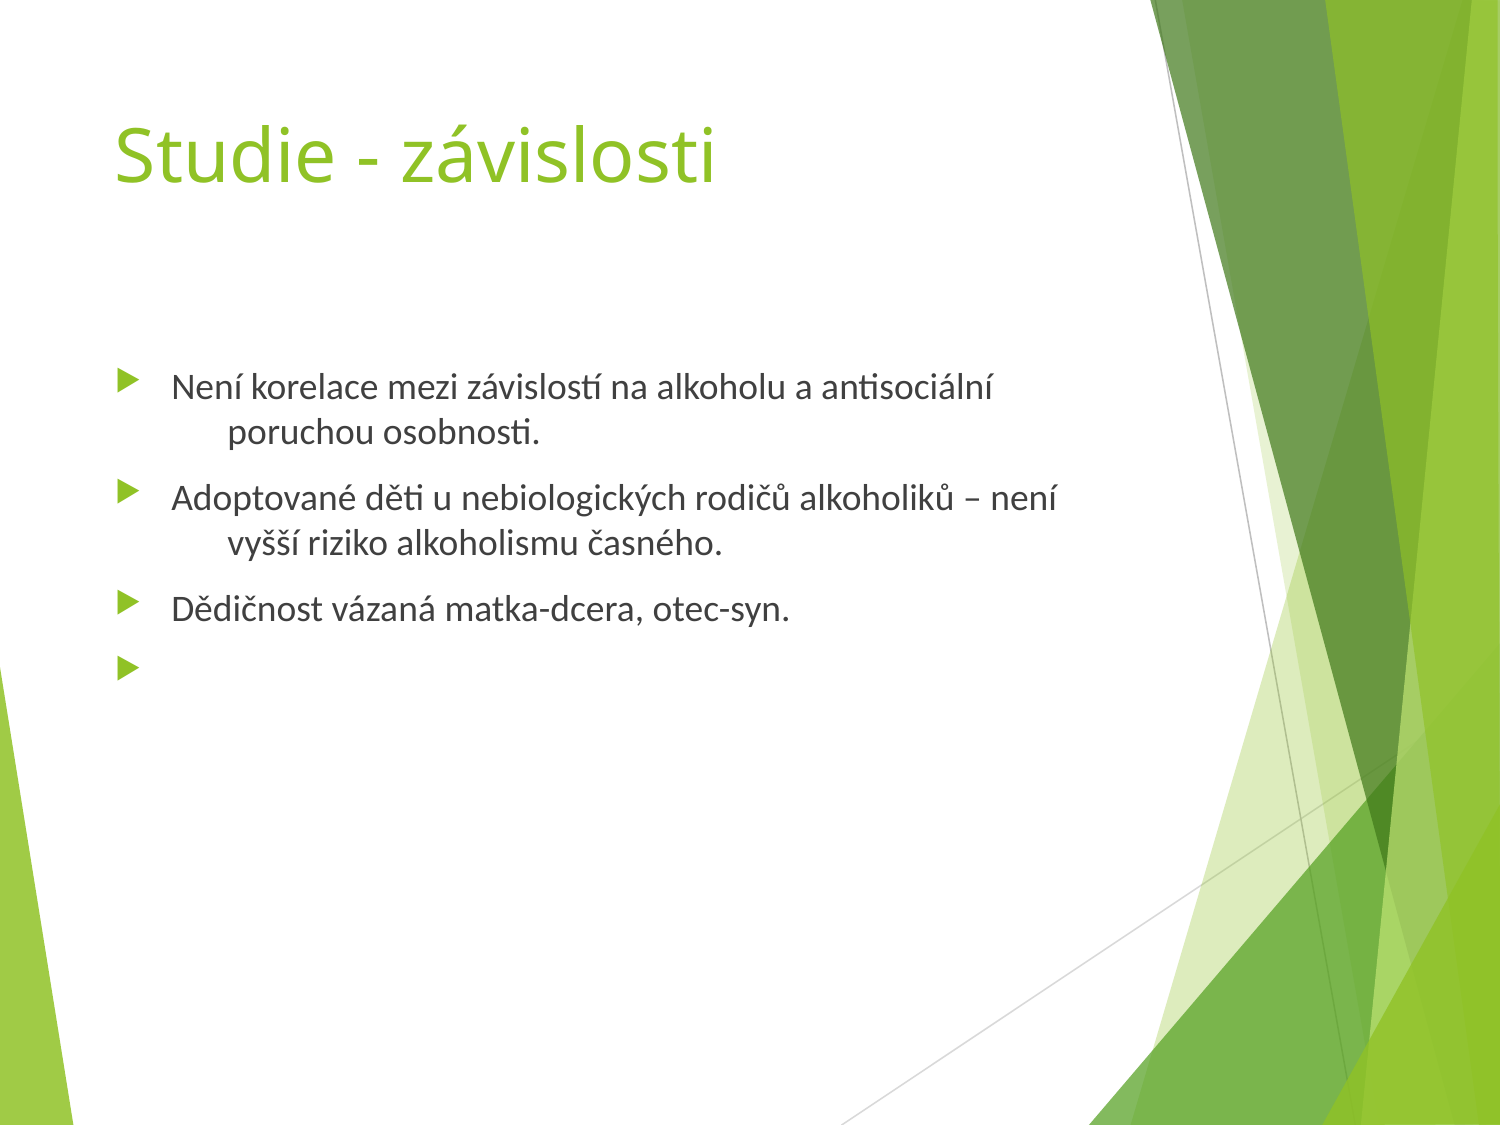

# Studie - závislosti
Není korelace mezi závislostí na alkoholu a antisociální poruchou osobnosti.
Adoptované děti u nebiologických rodičů alkoholiků – není vyšší riziko alkoholismu časného.
Dědičnost vázaná matka-dcera, otec-syn.